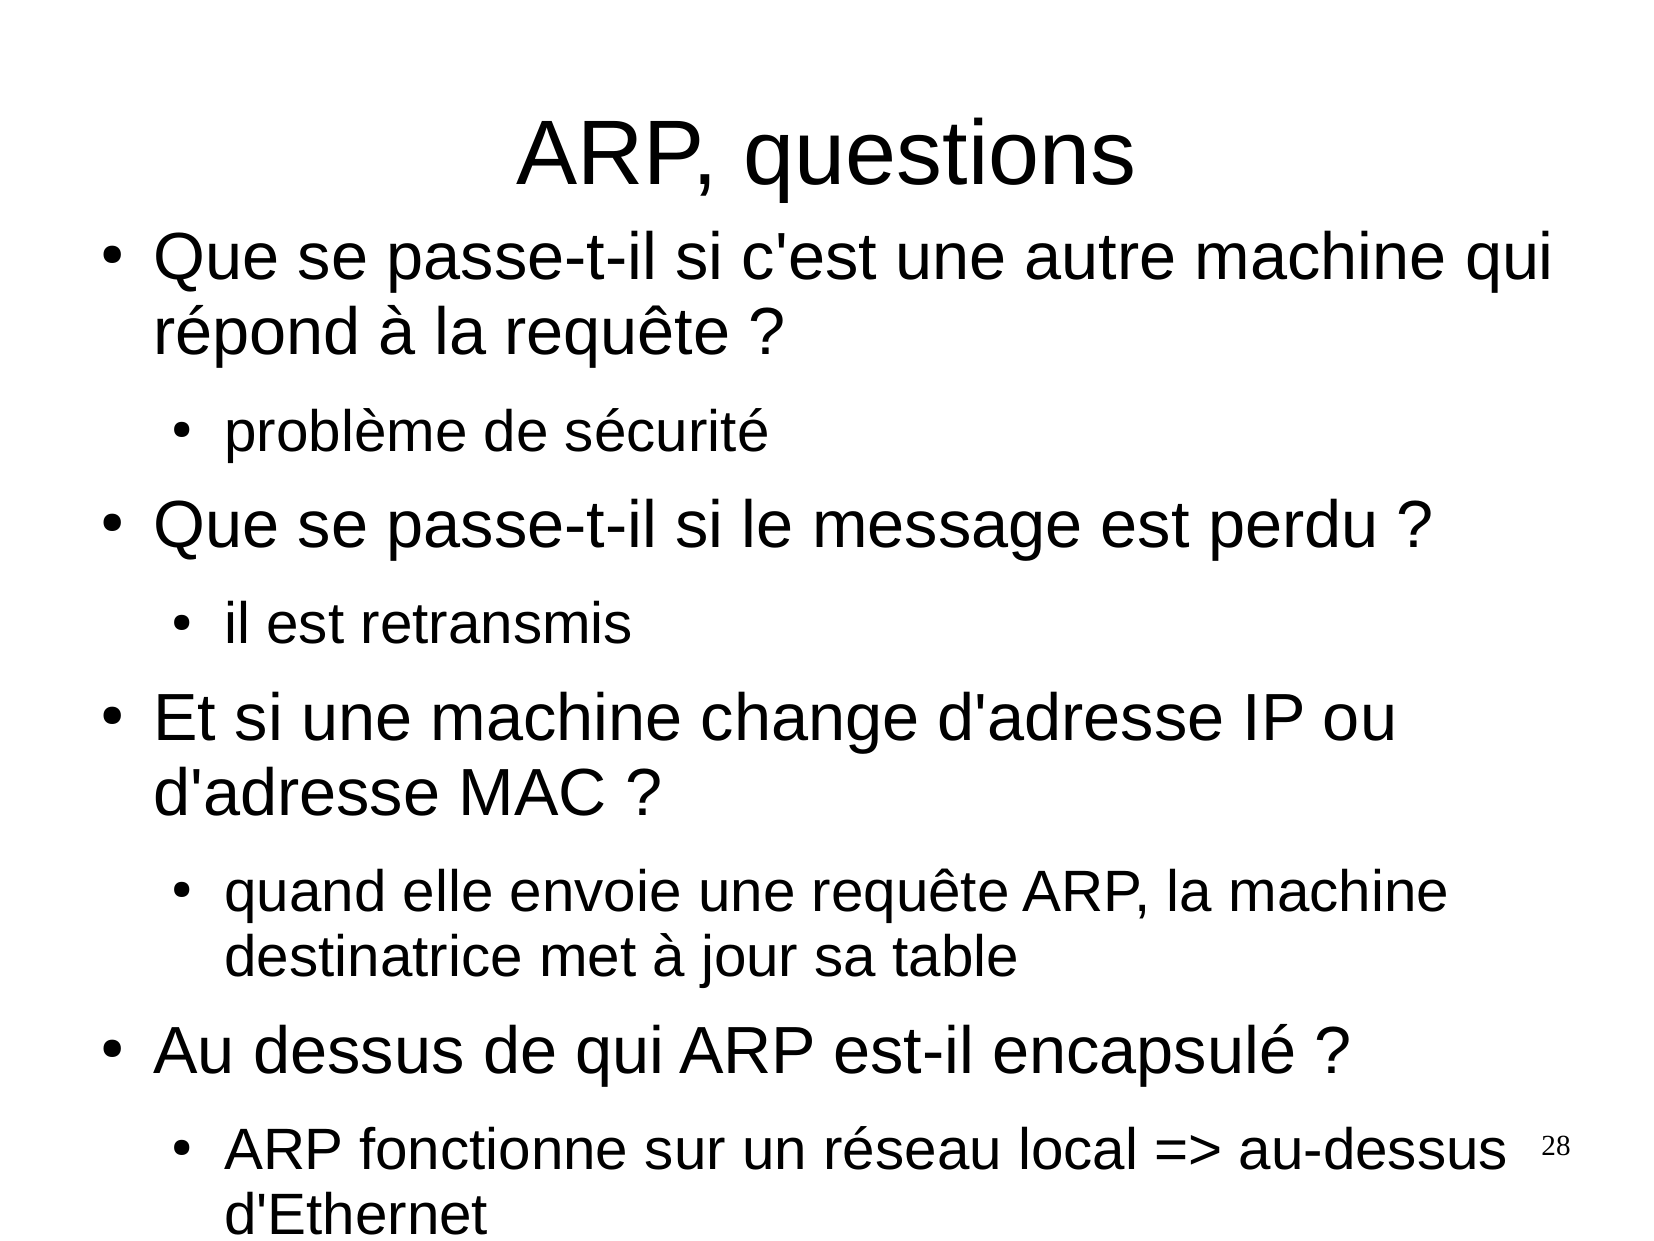

# ARP, questions
Que se passe-t-il si c'est une autre machine qui répond à la requête ?
problème de sécurité
Que se passe-t-il si le message est perdu ?
il est retransmis
Et si une machine change d'adresse IP ou d'adresse MAC ?
quand elle envoie une requête ARP, la machine destinatrice met à jour sa table
Au dessus de qui ARP est-il encapsulé ?
ARP fonctionne sur un réseau local => au-dessus d'Ethernet
28